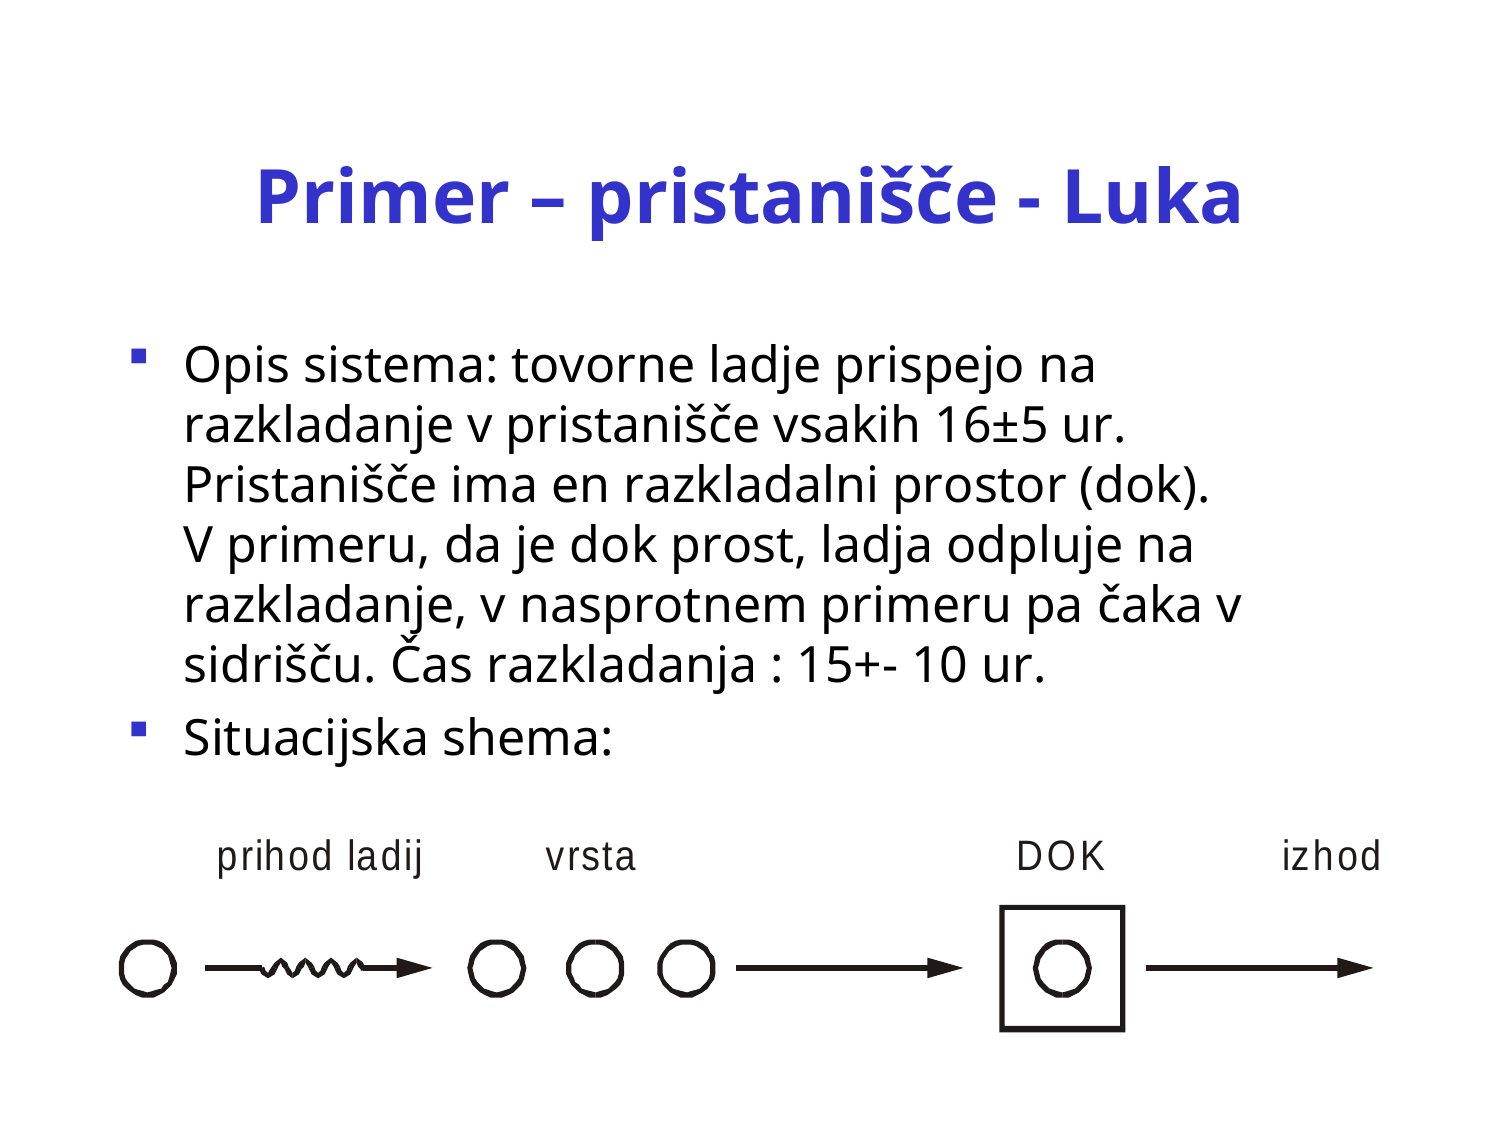

# Primer – pristanišče - Luka
Opis sistema: tovorne ladje prispejo na razkladanje v pristanišče vsakih 16±5 ur. Pristanišče ima en razkladalni prostor (dok).
V primeru, da je dok prost, ladja odpluje na razkladanje, v nasprotnem primeru pa čaka v sidrišču. Čas razkladanja : 15+- 10 ur.
Situacijska shema: